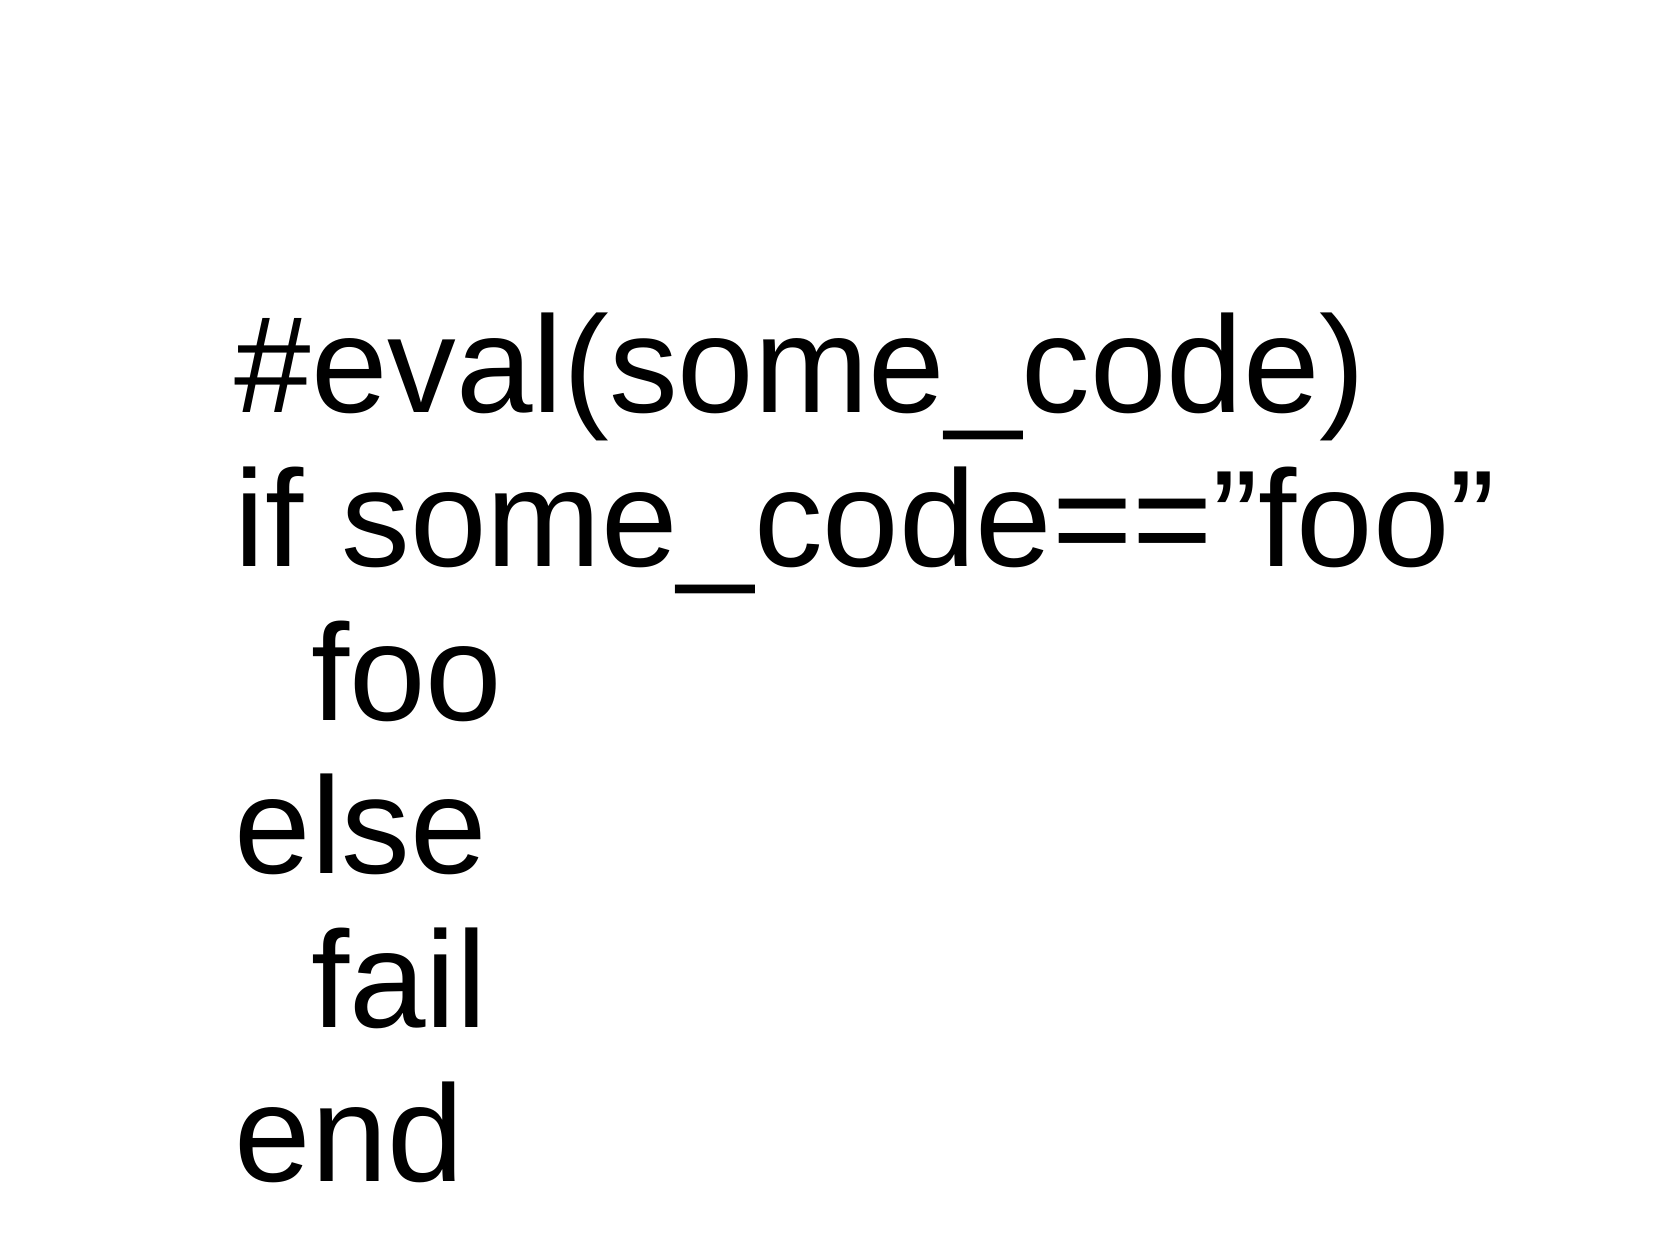

#eval(some_code)
if some_code==”foo”
 foo
else
 fail
end